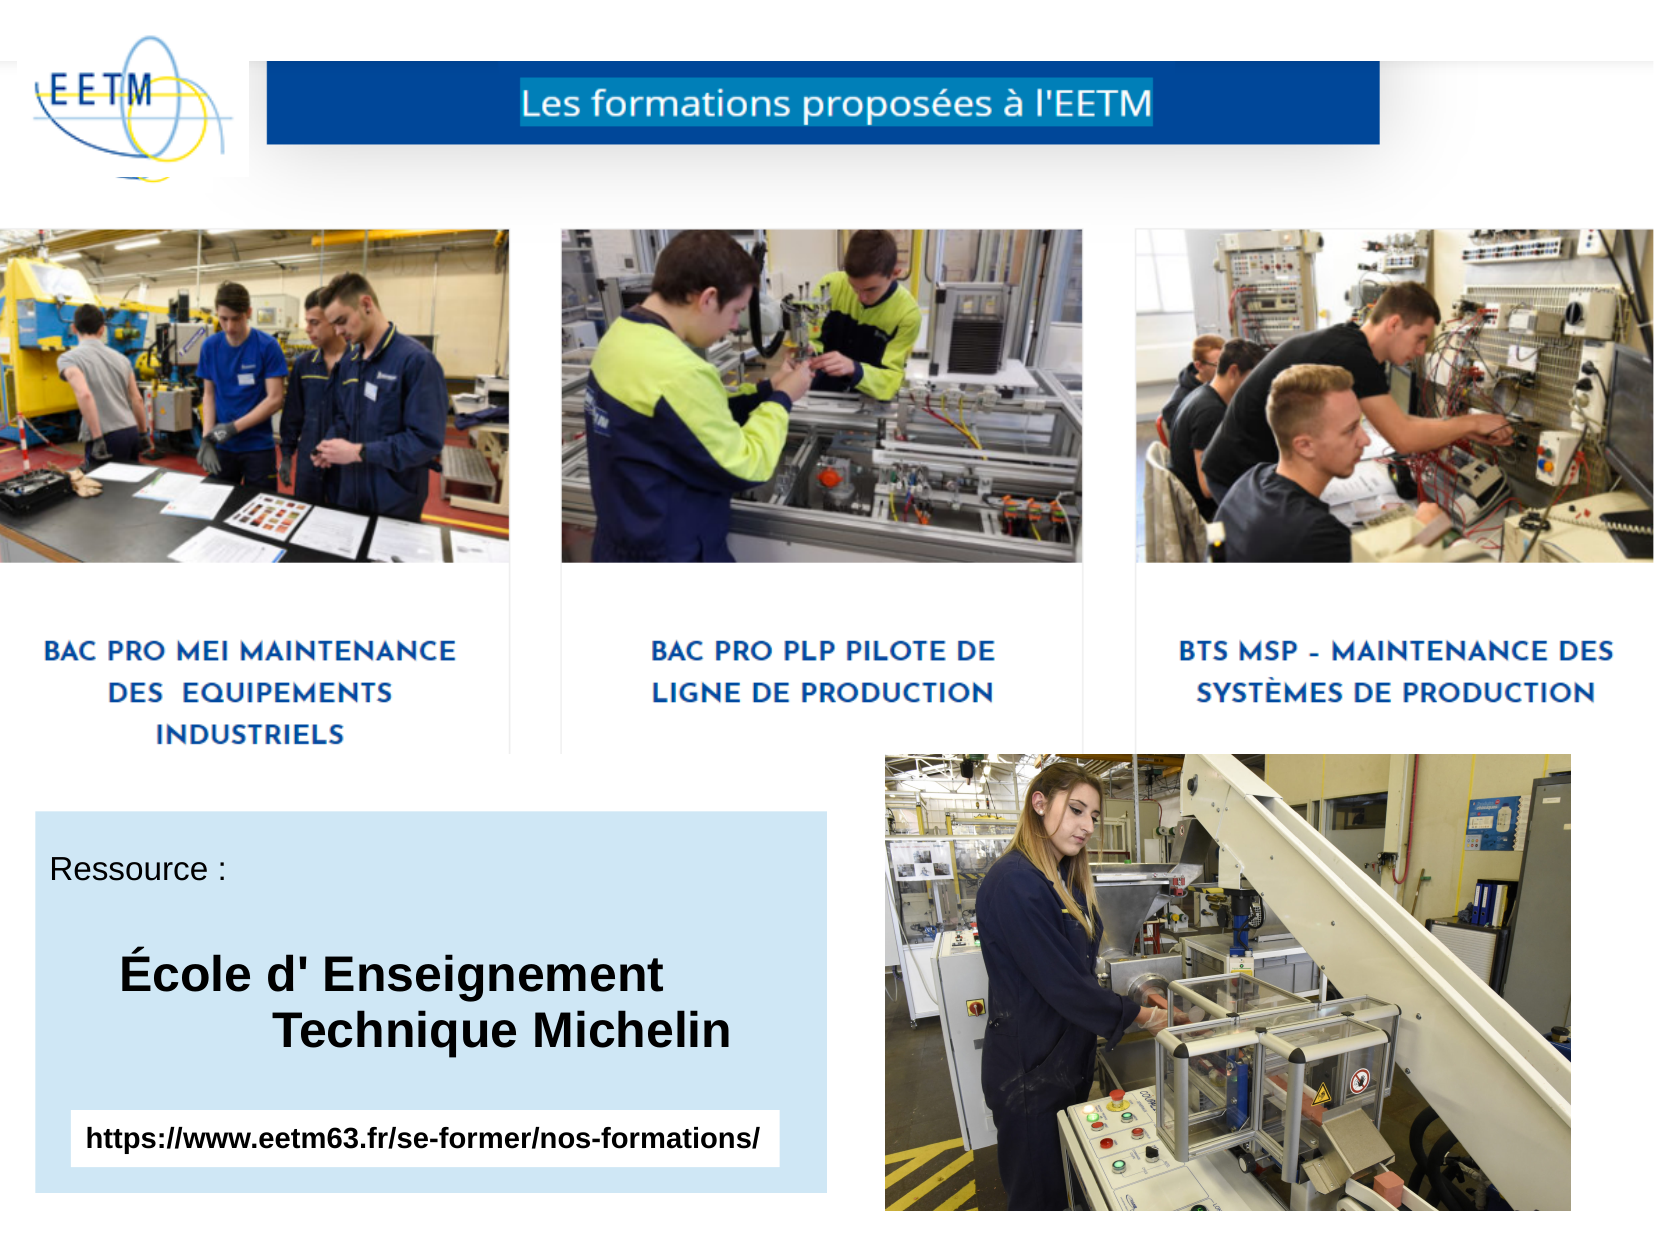

# Ressource : École d' Enseignement Technique Michelin
https://www.eetm63.fr/se-former/nos-formations/